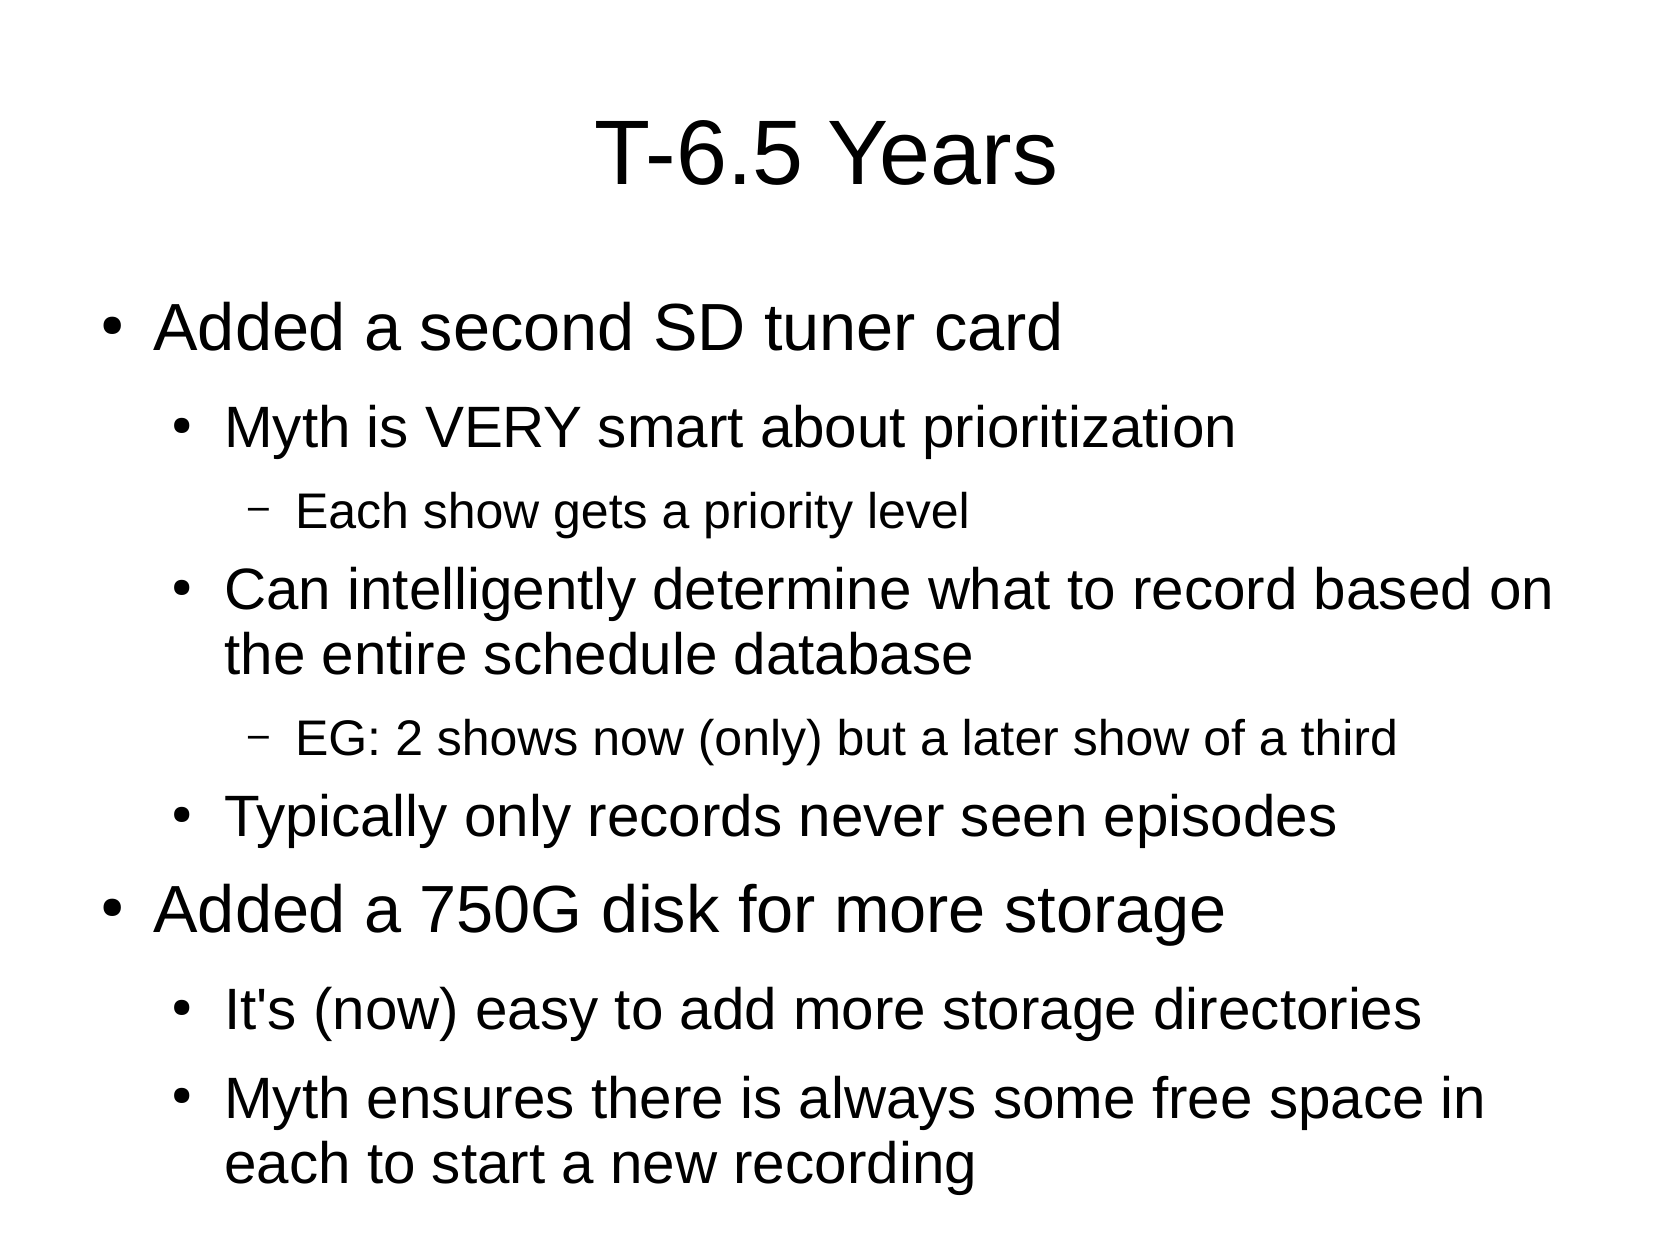

# T-6.5 Years
Added a second SD tuner card
Myth is VERY smart about prioritization
Each show gets a priority level
Can intelligently determine what to record based on the entire schedule database
EG: 2 shows now (only) but a later show of a third
Typically only records never seen episodes
Added a 750G disk for more storage
It's (now) easy to add more storage directories
Myth ensures there is always some free space in each to start a new recording